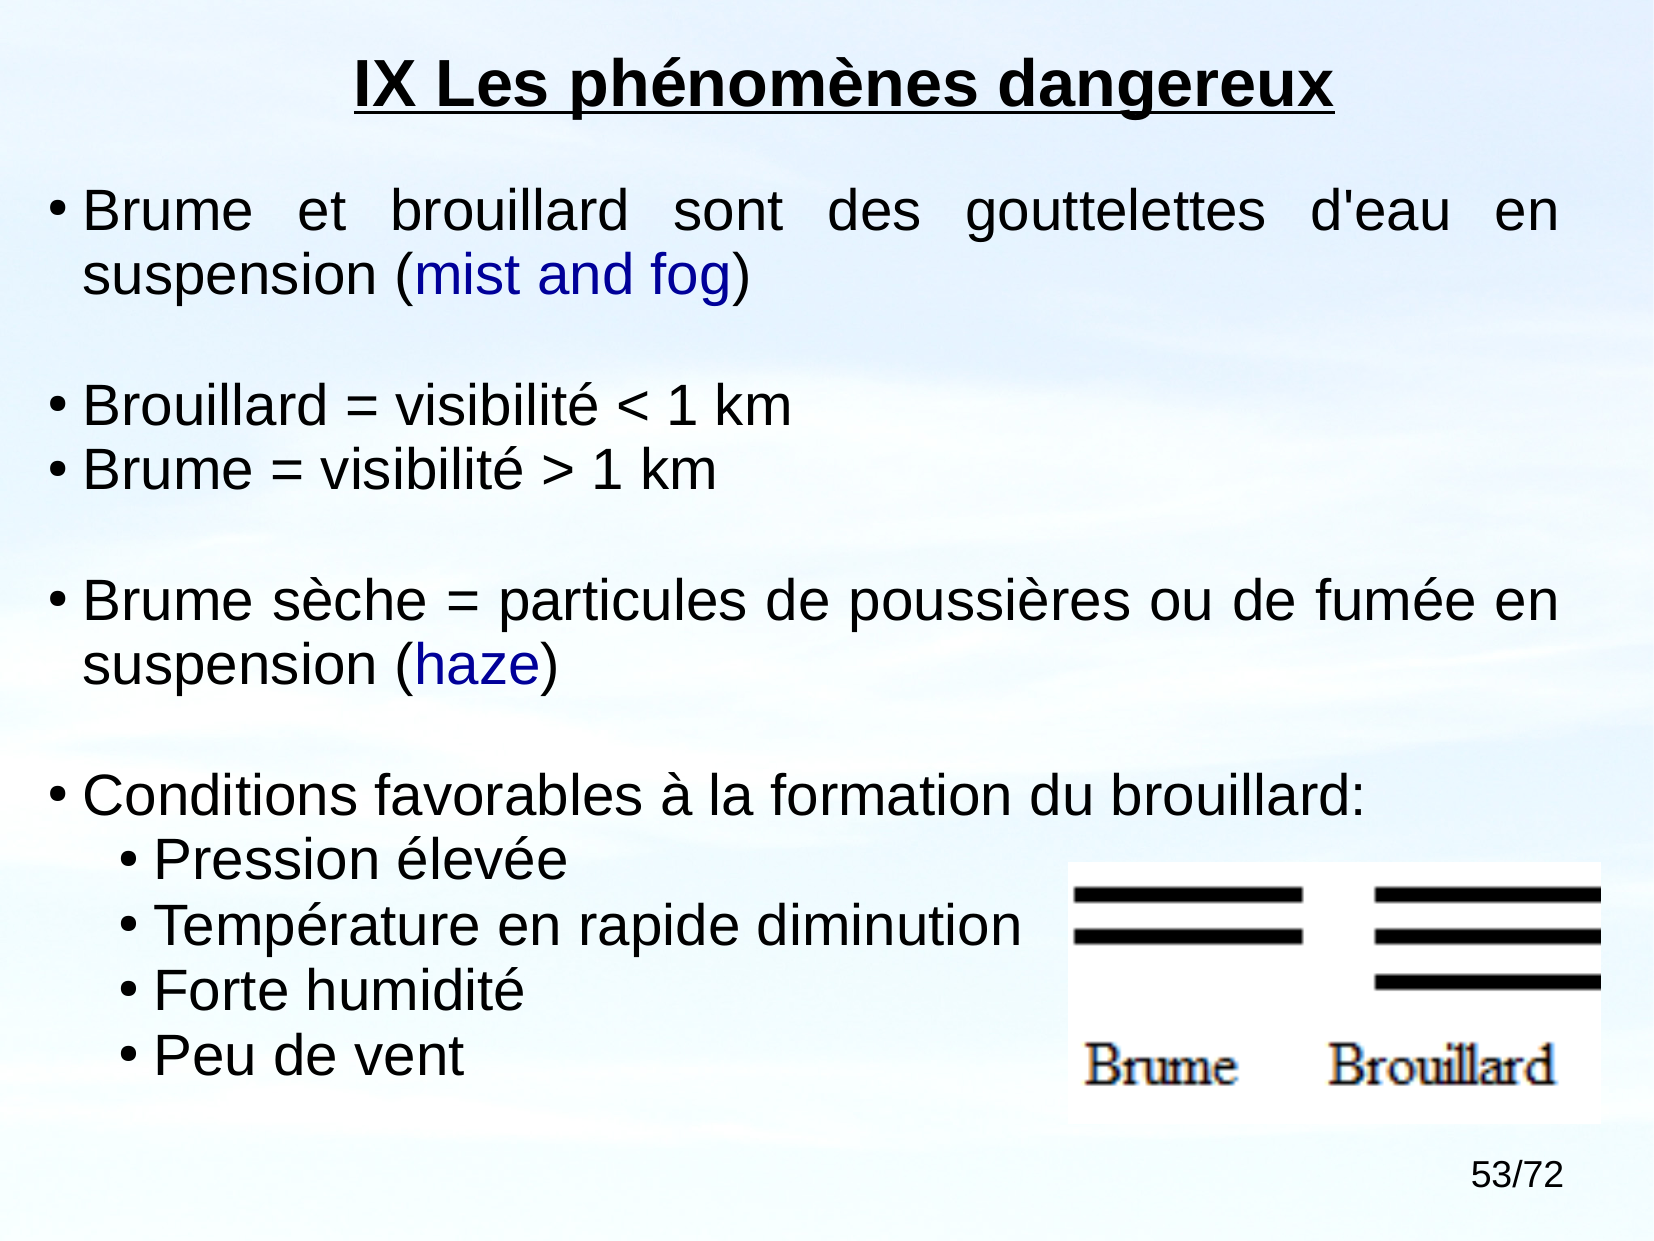

# IX Les phénomènes dangereux
Brume et brouillard sont des gouttelettes d'eau en suspension (mist and fog)
Brouillard = visibilité < 1 km
Brume = visibilité > 1 km
Brume sèche = particules de poussières ou de fumée en suspension (haze)
Conditions favorables à la formation du brouillard:
Pression élevée
Température en rapide diminution
Forte humidité
Peu de vent